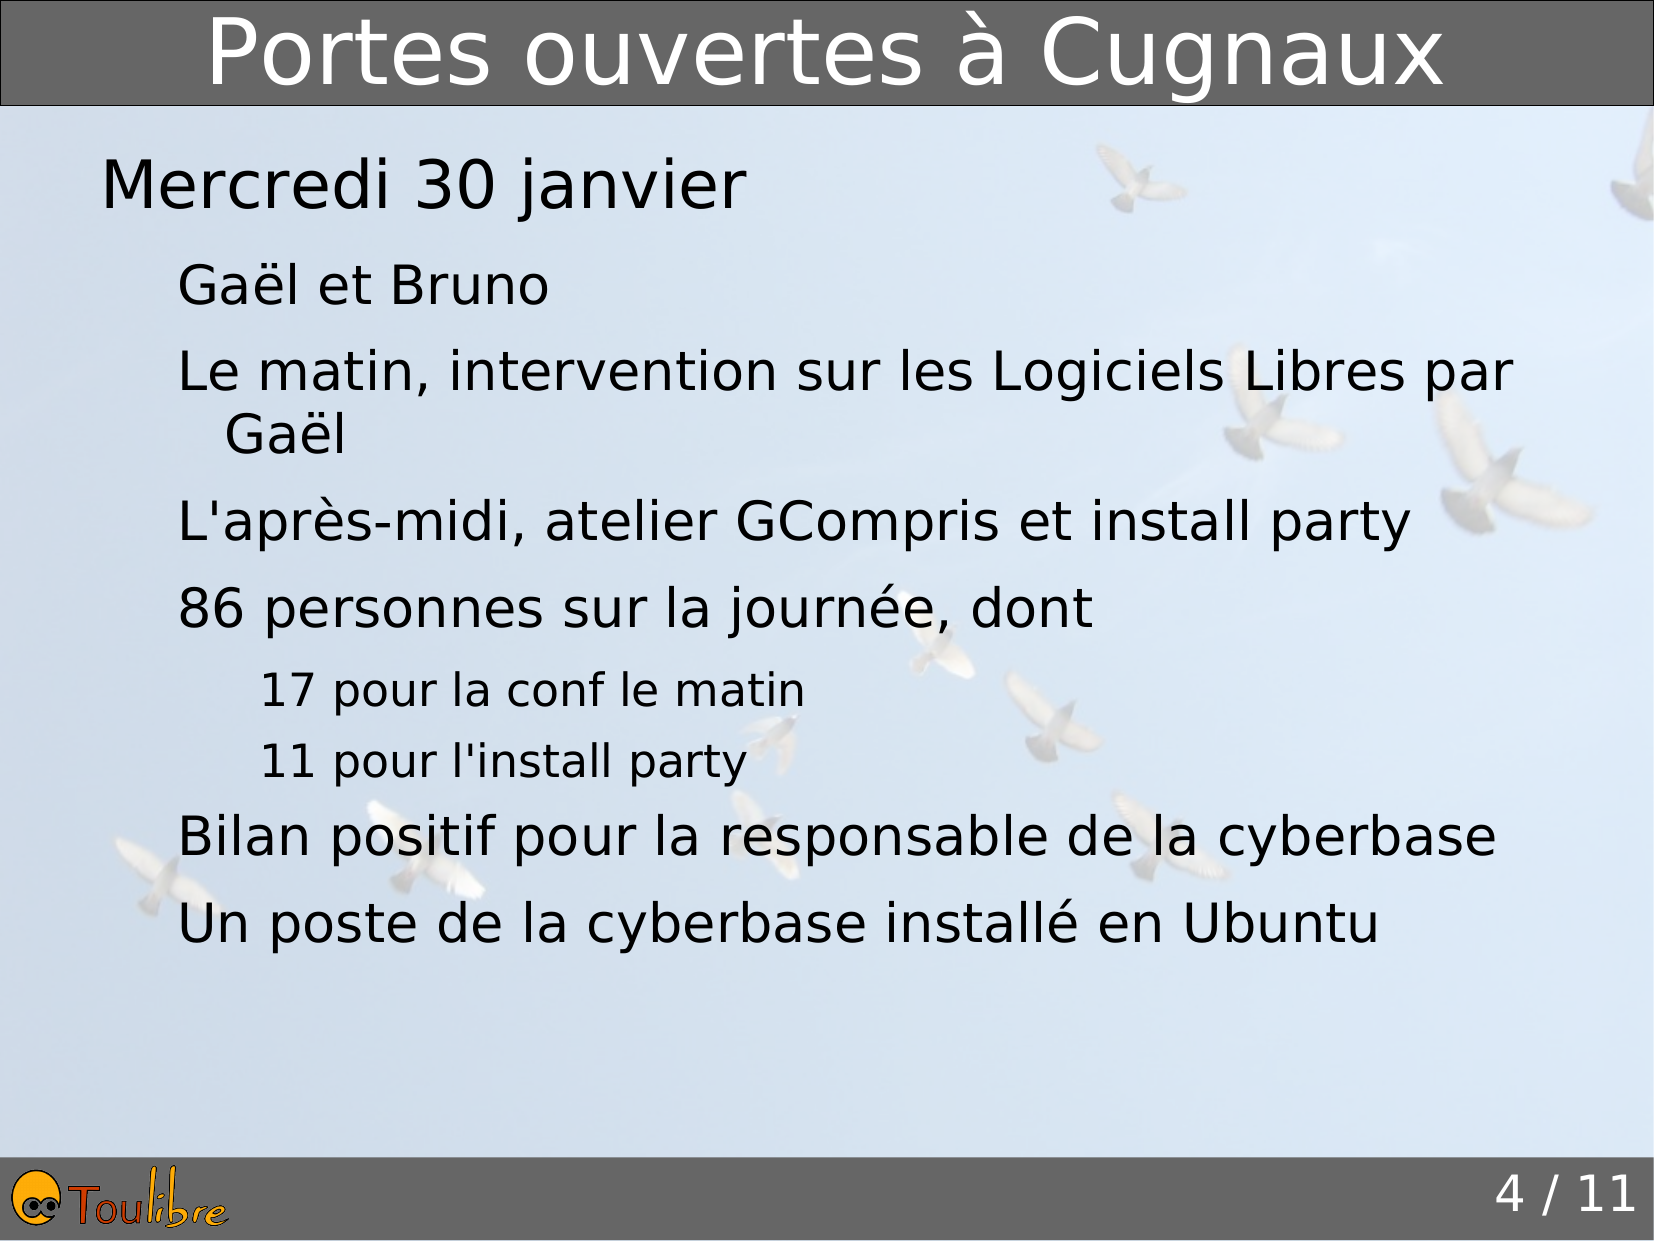

# Portes ouvertes à Cugnaux
Mercredi 30 janvier
Gaël et Bruno
Le matin, intervention sur les Logiciels Libres par Gaël
L'après-midi, atelier GCompris et install party
86 personnes sur la journée, dont
17 pour la conf le matin
11 pour l'install party
Bilan positif pour la responsable de la cyberbase
Un poste de la cyberbase installé en Ubuntu